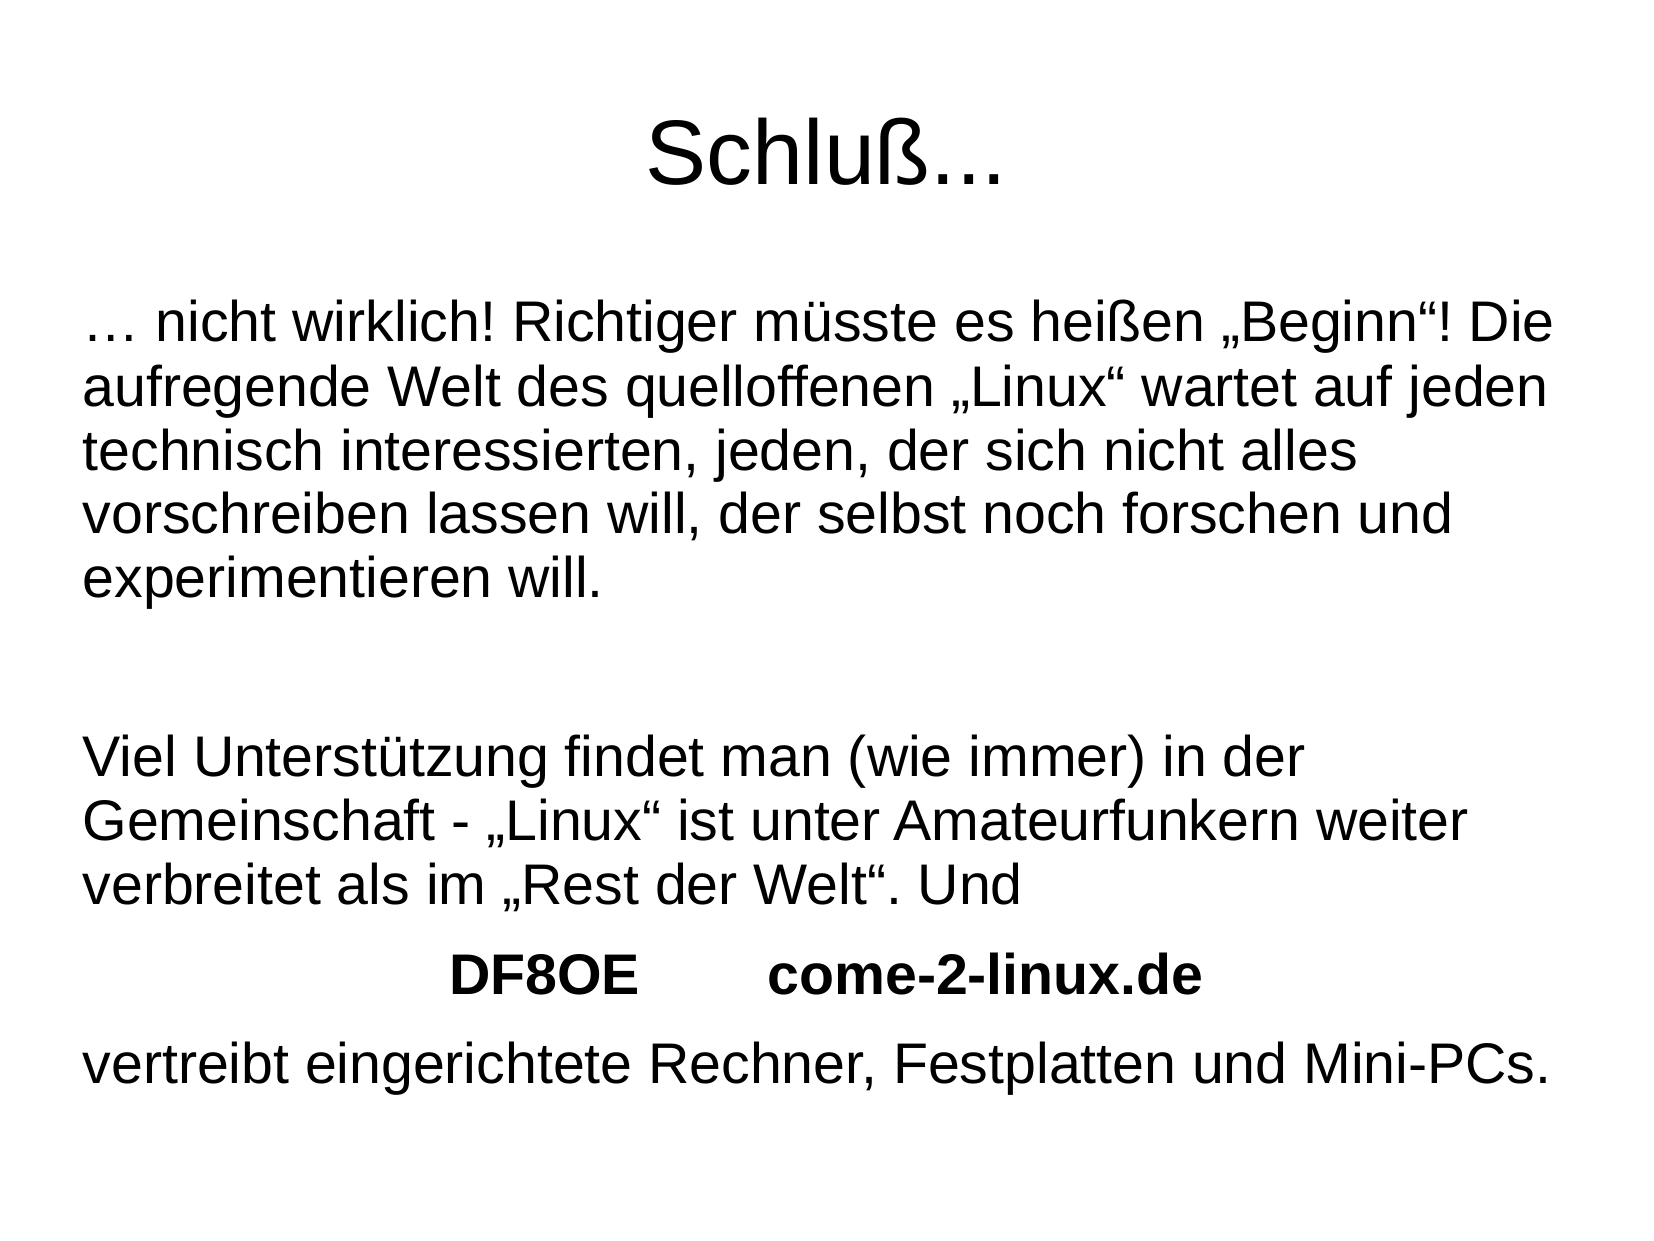

# Schluß...
… nicht wirklich! Richtiger müsste es heißen „Beginn“! Die aufregende Welt des quelloffenen „Linux“ wartet auf jeden technisch interessierten, jeden, der sich nicht alles vorschreiben lassen will, der selbst noch forschen und experimentieren will.
Viel Unterstützung findet man (wie immer) in der Gemeinschaft - „Linux“ ist unter Amateurfunkern weiter verbreitet als im „Rest der Welt“. Und
DF8OE come-2-linux.de
vertreibt eingerichtete Rechner, Festplatten und Mini-PCs.